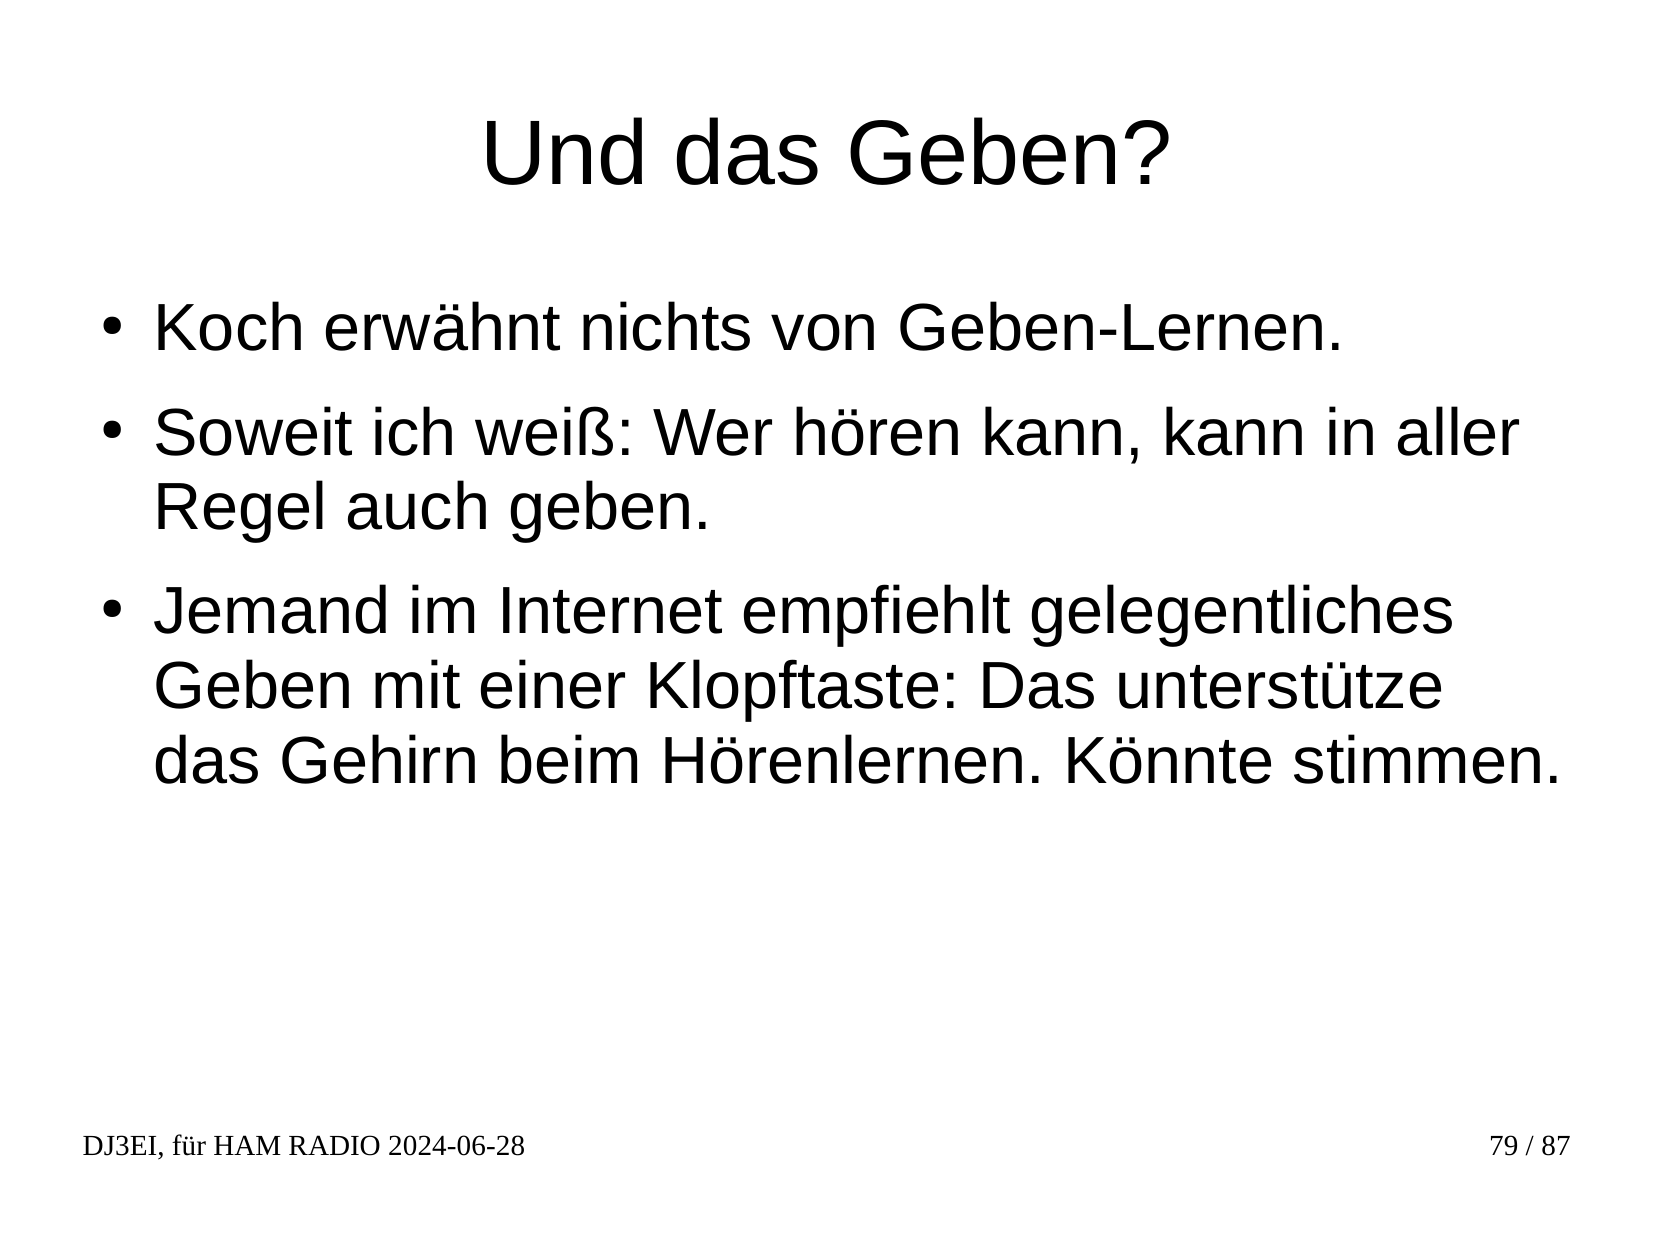

# Und das Geben?
Koch erwähnt nichts von Geben-Lernen.
Soweit ich weiß: Wer hören kann, kann in aller Regel auch geben.
Jemand im Internet empfiehlt gelegentliches Geben mit einer Klopftaste: Das unterstütze das Gehirn beim Hörenlernen. Könnte stimmen.
79